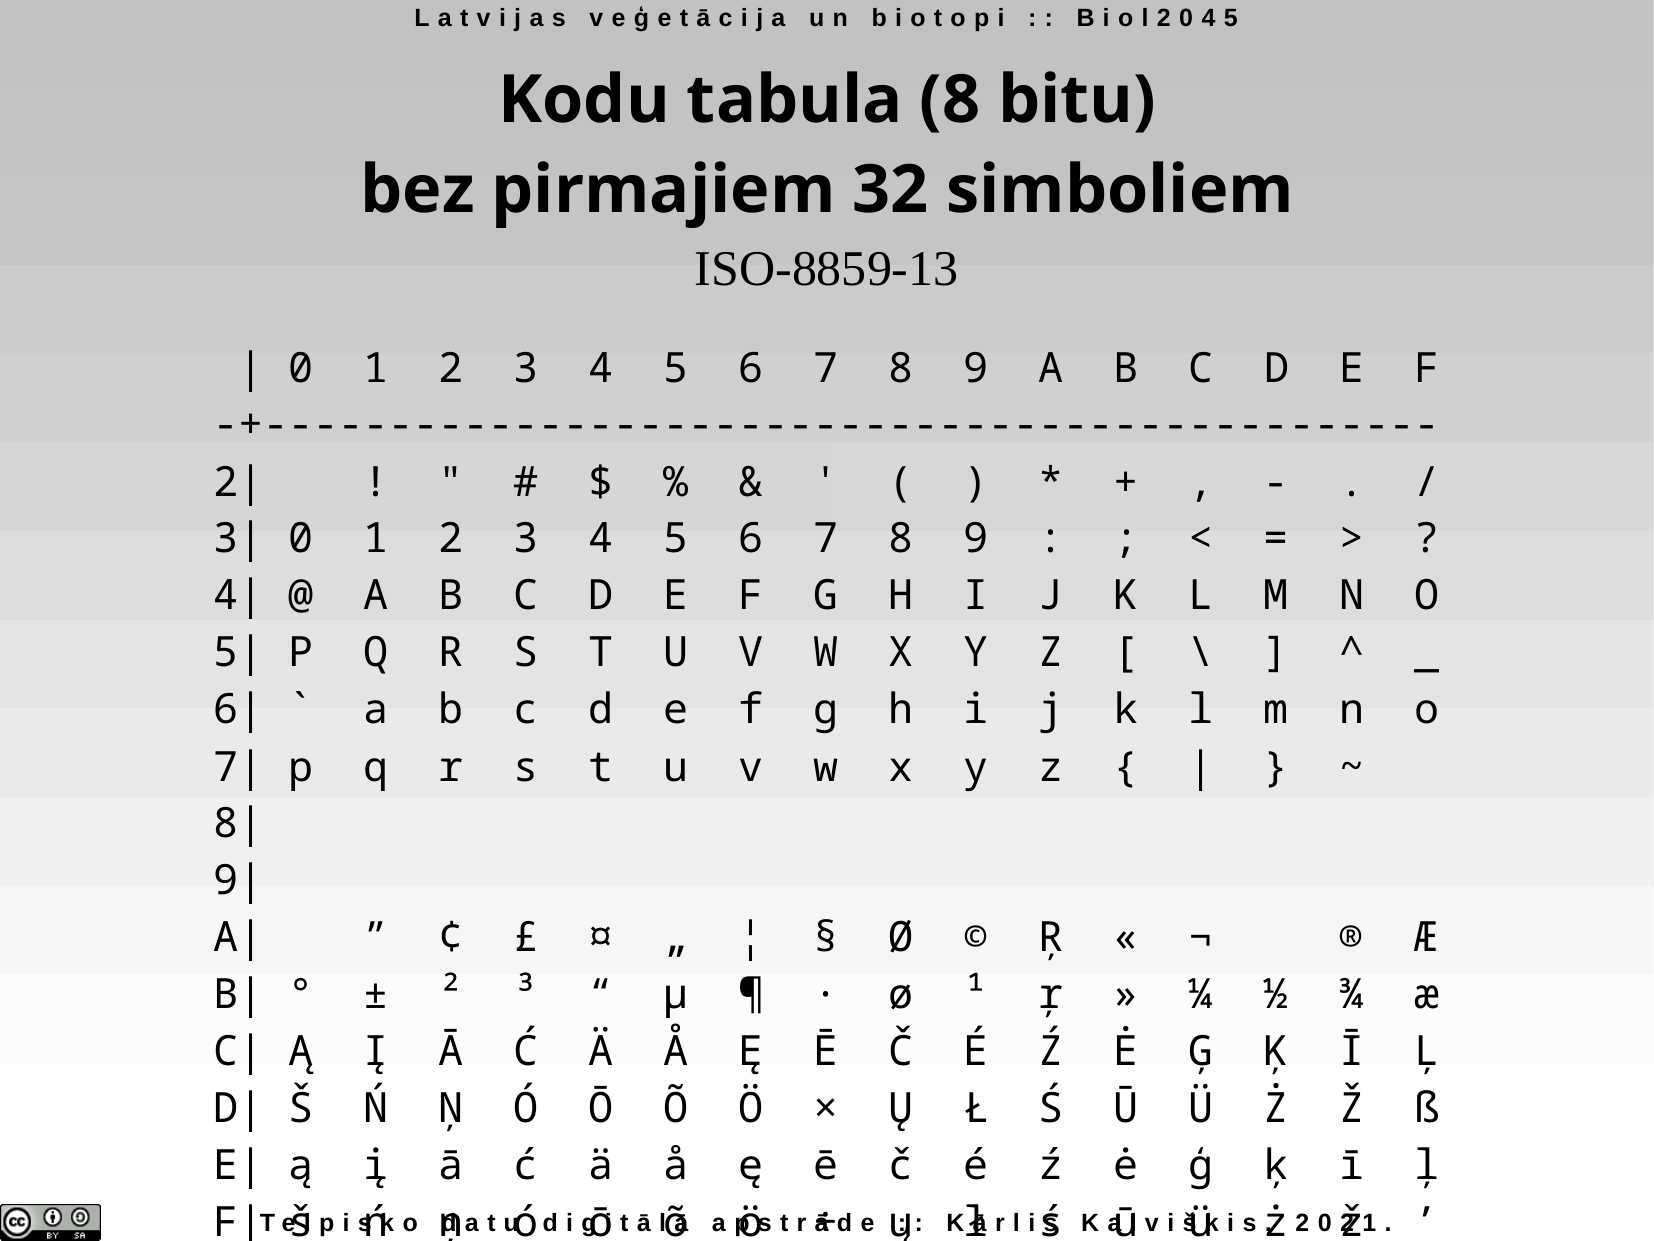

# Kodu tabula (8 bitu) bez pirmajiem 32 simboliem
ISO-8859-13
 | 0 1 2 3 4 5 6 7 8 9 A B C D E F
-+-----------------------------------------------
2| ! " # $ % & ' ( ) * + , - . /
3| 0 1 2 3 4 5 6 7 8 9 : ; < = > ?
4| @ A B C D E F G H I J K L M N O
5| P Q R S T U V W X Y Z [ \ ] ^ _
6| ` a b c d e f g h i j k l m n o
7| p q r s t u v w x y z { | } ~
8|
9|
A| ” ¢ £ ¤ „ ¦ § Ø © Ŗ « ¬ ­ ® Æ
B| ° ± ² ³ “ µ ¶ · ø ¹ ŗ » ¼ ½ ¾ æ
C| Ą Į Ā Ć Ä Å Ę Ē Č É Ź Ė Ģ Ķ Ī Ļ
D| Š Ń Ņ Ó Ō Õ Ö × Ų Ł Ś Ū Ü Ż Ž ß
E| ą į ā ć ä å ę ē č é ź ė ģ ķ ī ļ
F| š ń ņ ó ō õ ö ÷ ų ł ś ū ü ż ž ’